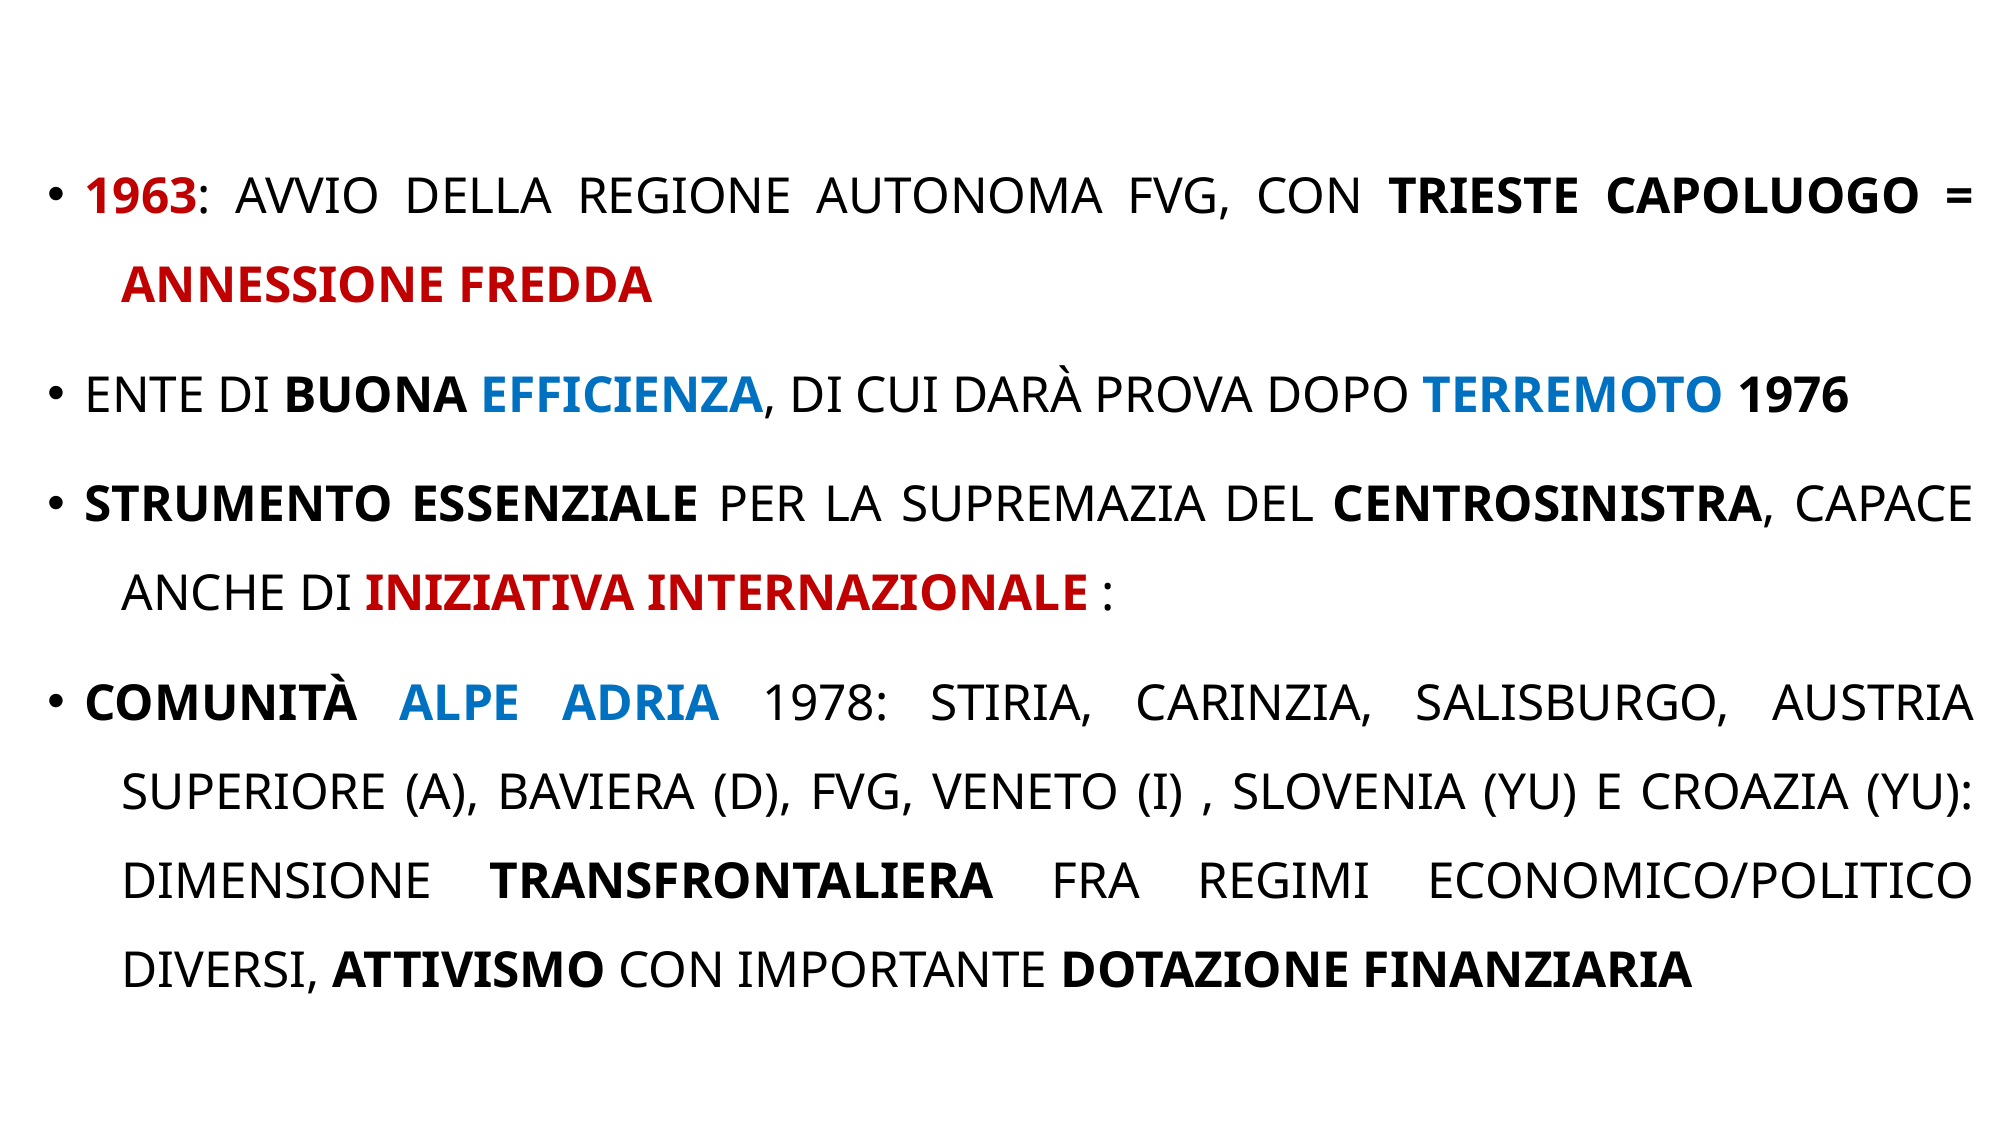

#
1963: AVVIO DELLA REGIONE AUTONOMA FVG, CON TRIESTE CAPOLUOGO = ANNESSIONE FREDDA
ENTE DI BUONA EFFICIENZA, DI CUI DARÀ PROVA DOPO TERREMOTO 1976
STRUMENTO ESSENZIALE PER LA SUPREMAZIA DEL CENTROSINISTRA, CAPACE ANCHE DI INIZIATIVA INTERNAZIONALE :
COMUNITÀ ALPE ADRIA 1978: STIRIA, CARINZIA, SALISBURGO, AUSTRIA SUPERIORE (A), BAVIERA (D), FVG, VENETO (I) , SLOVENIA (YU) E CROAZIA (YU): DIMENSIONE TRANSFRONTALIERA FRA REGIMI ECONOMICO/POLITICO DIVERSI, ATTIVISMO CON IMPORTANTE DOTAZIONE FINANZIARIA